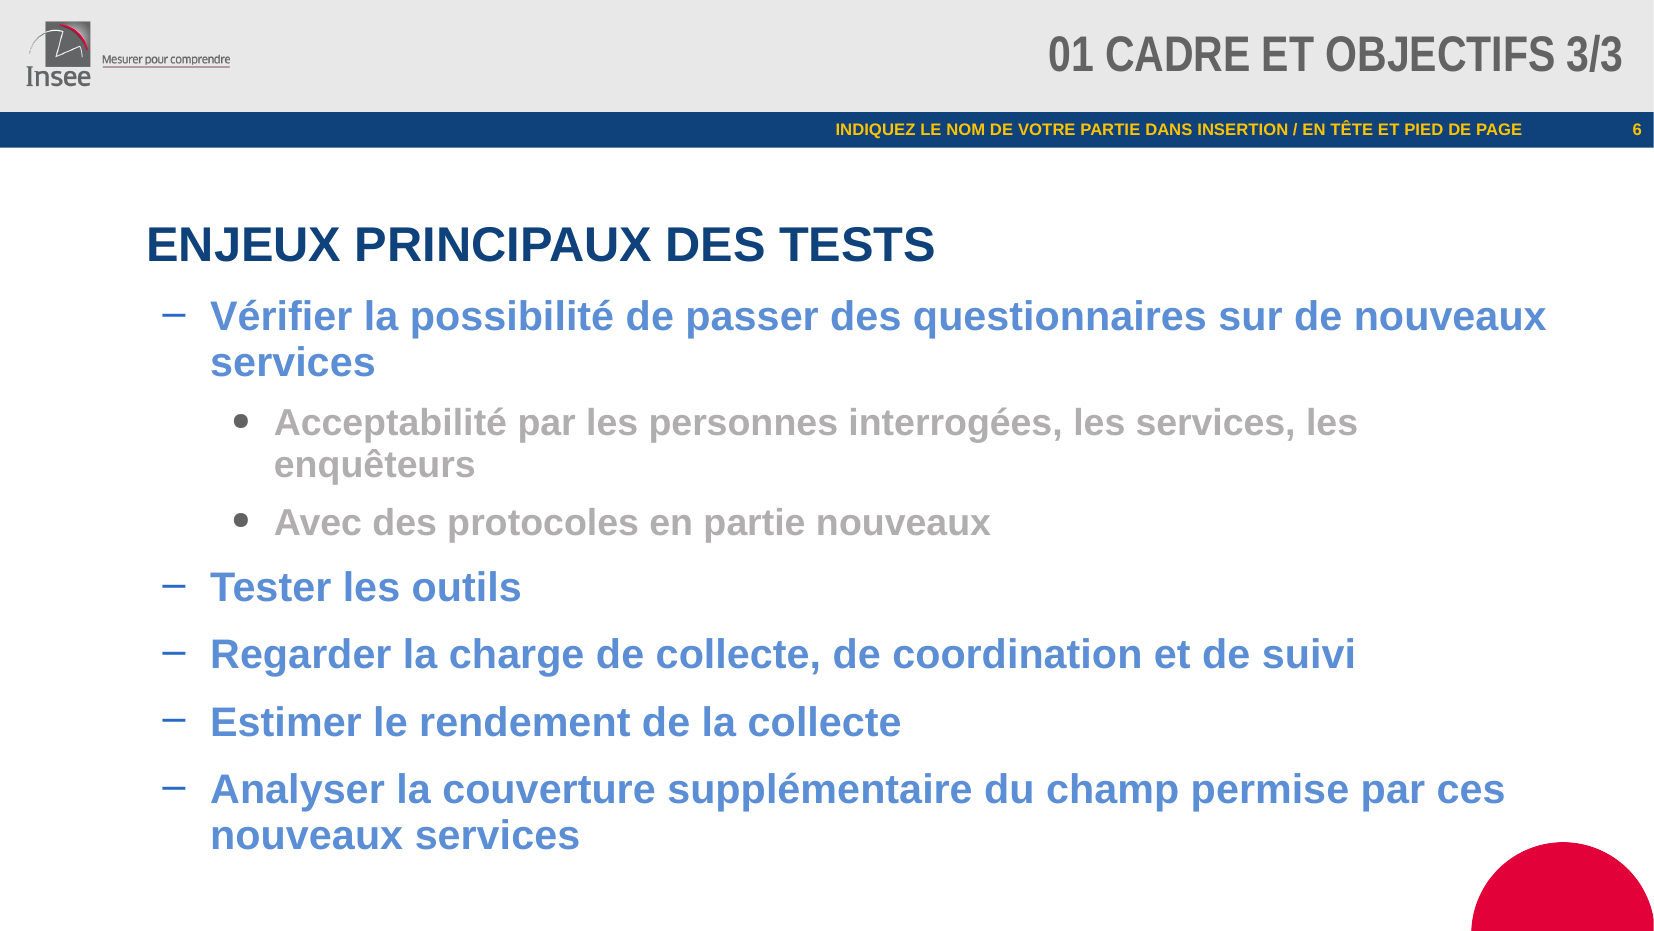

# 01 cadre et objectifs 3/3
Indiquez le nom de votre partie dans Insertion / En tête et pied de page
6
Enjeux principaux des tests
Vérifier la possibilité de passer des questionnaires sur de nouveaux services
Acceptabilité par les personnes interrogées, les services, les enquêteurs
Avec des protocoles en partie nouveaux
Tester les outils
Regarder la charge de collecte, de coordination et de suivi
Estimer le rendement de la collecte
Analyser la couverture supplémentaire du champ permise par ces nouveaux services